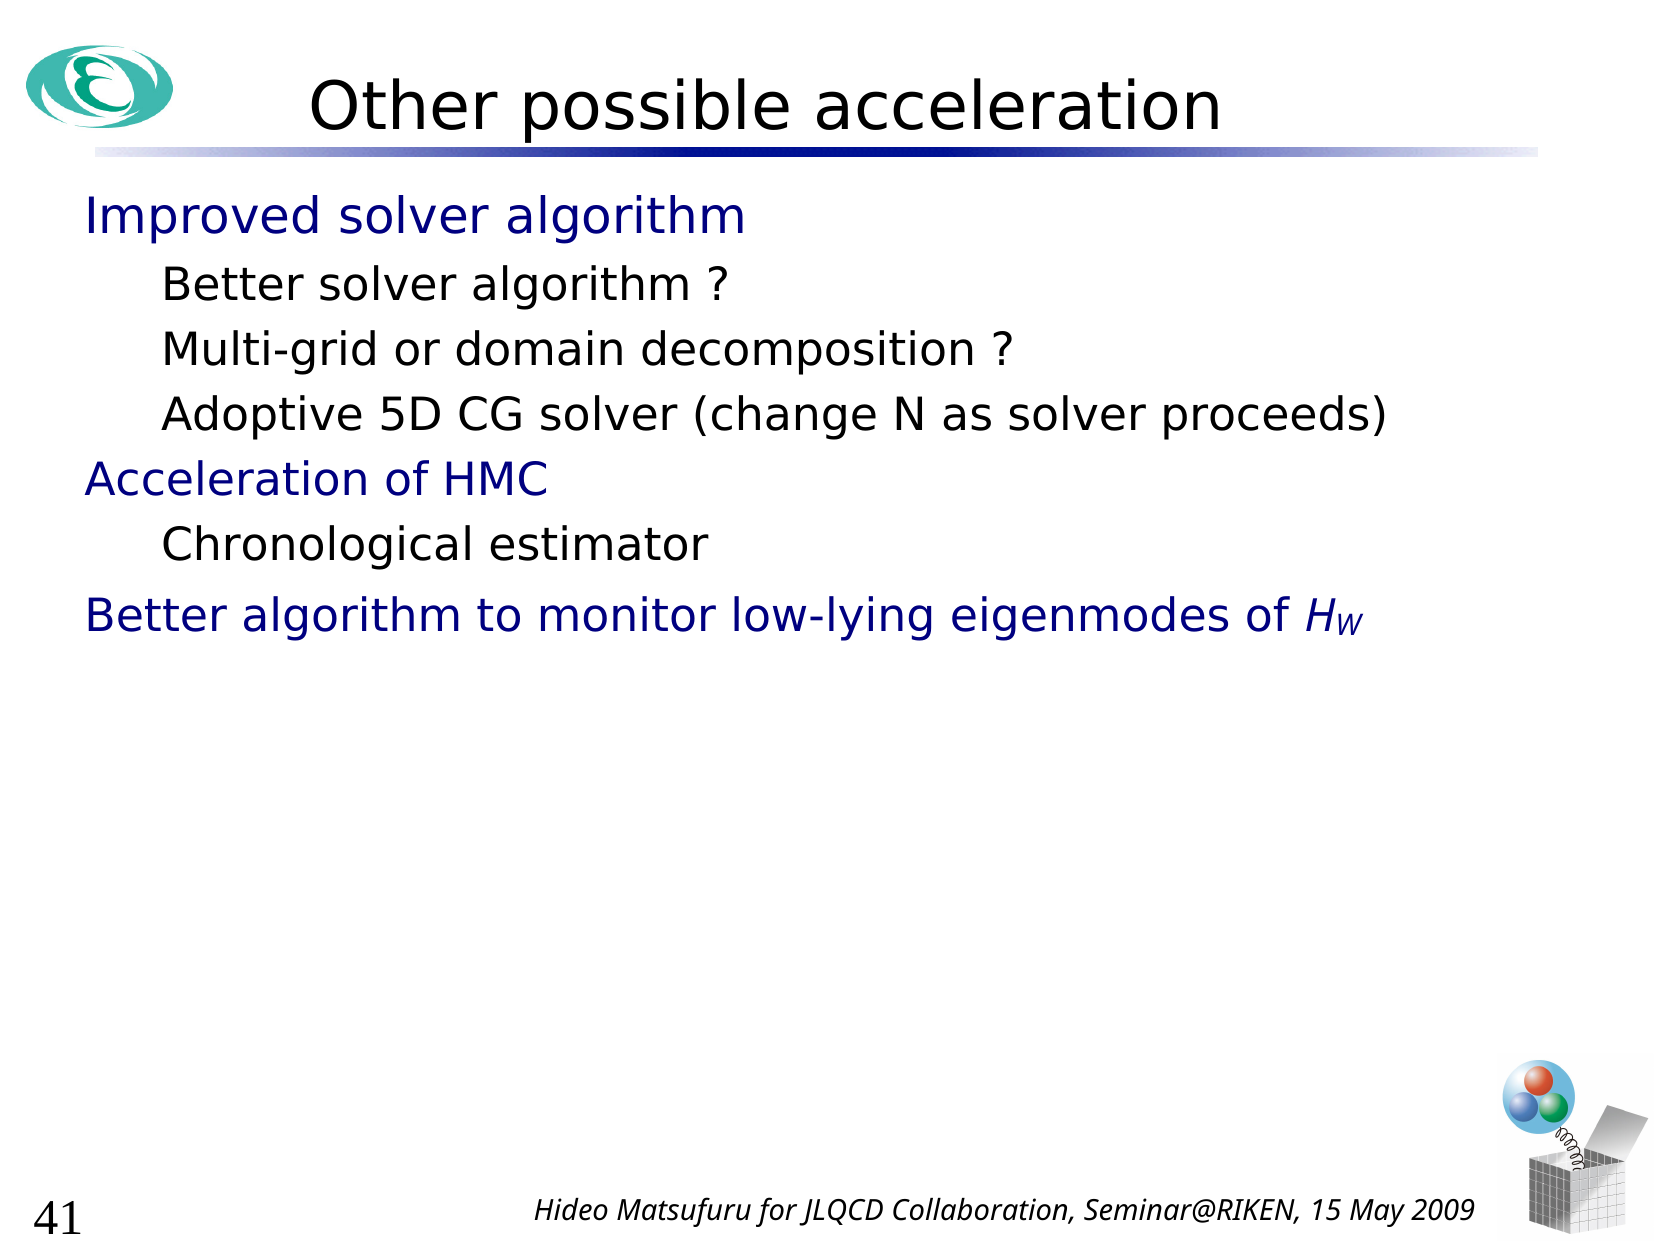

# Other possible acceleration
Improved solver algorithm
Better solver algorithm ?
Multi-grid or domain decomposition ?
Adoptive 5D CG solver (change N as solver proceeds)
Acceleration of HMC
Chronological estimator
Better algorithm to monitor low-lying eigenmodes of HW